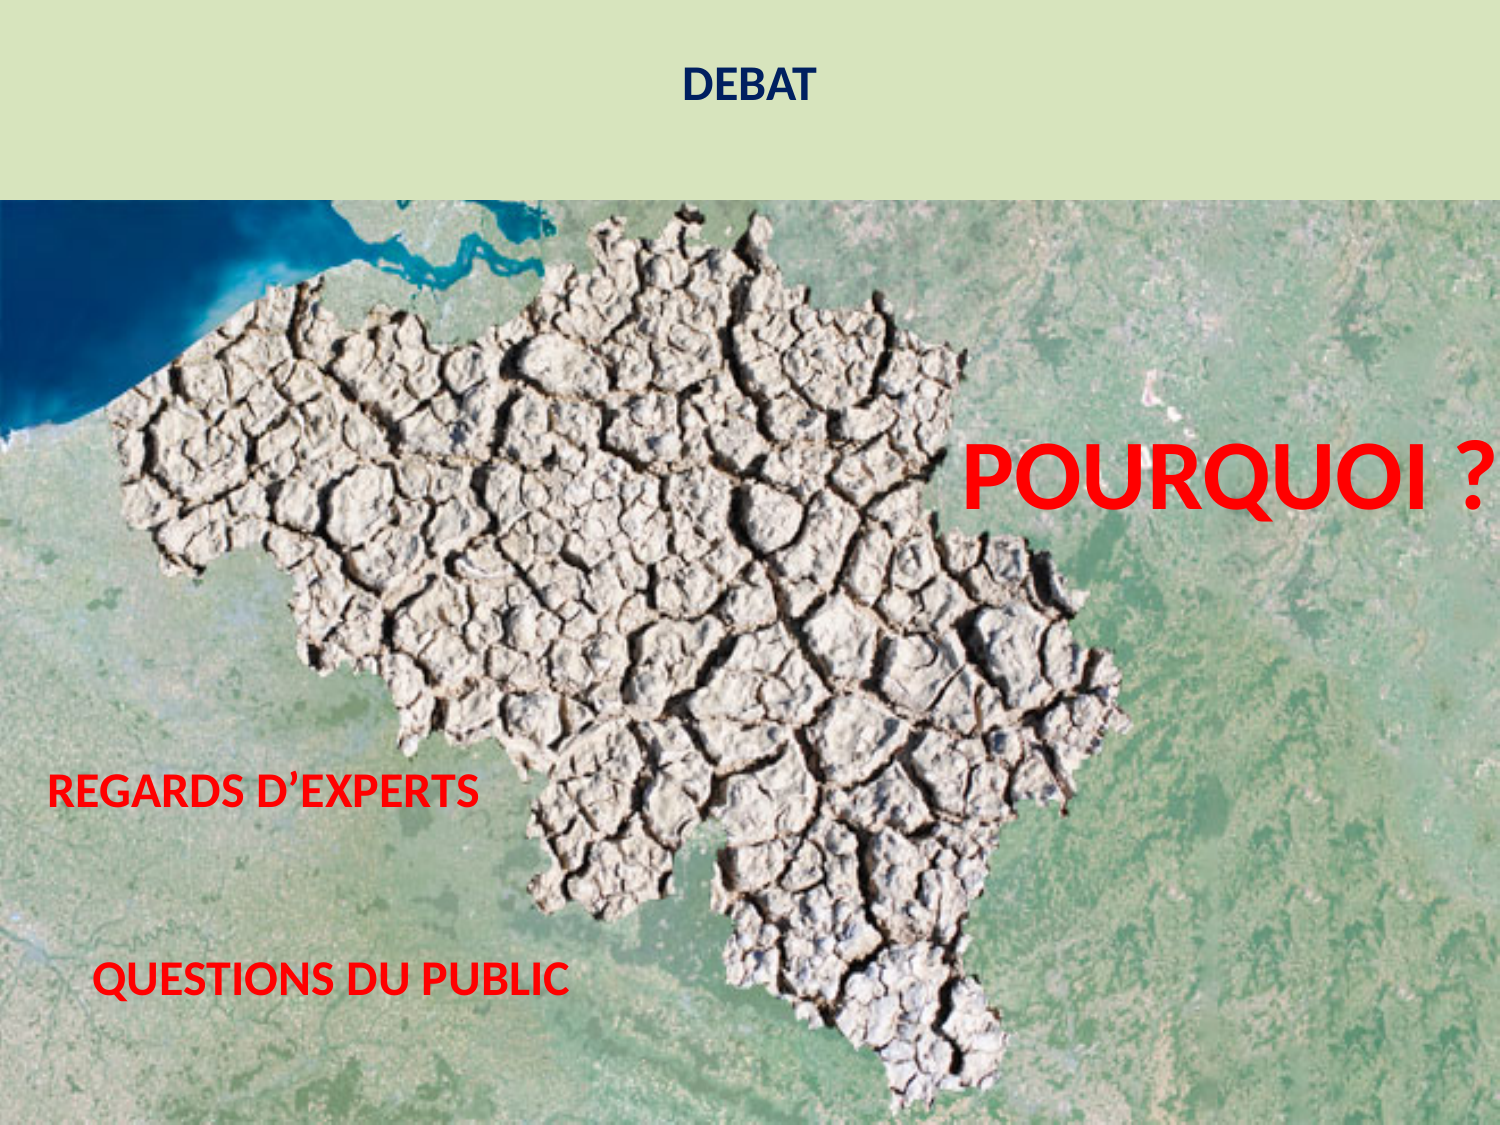

# DEBAT
POURQUOI ?
REGARDS D’EXPERTS
QUESTIONS DU PUBLIC